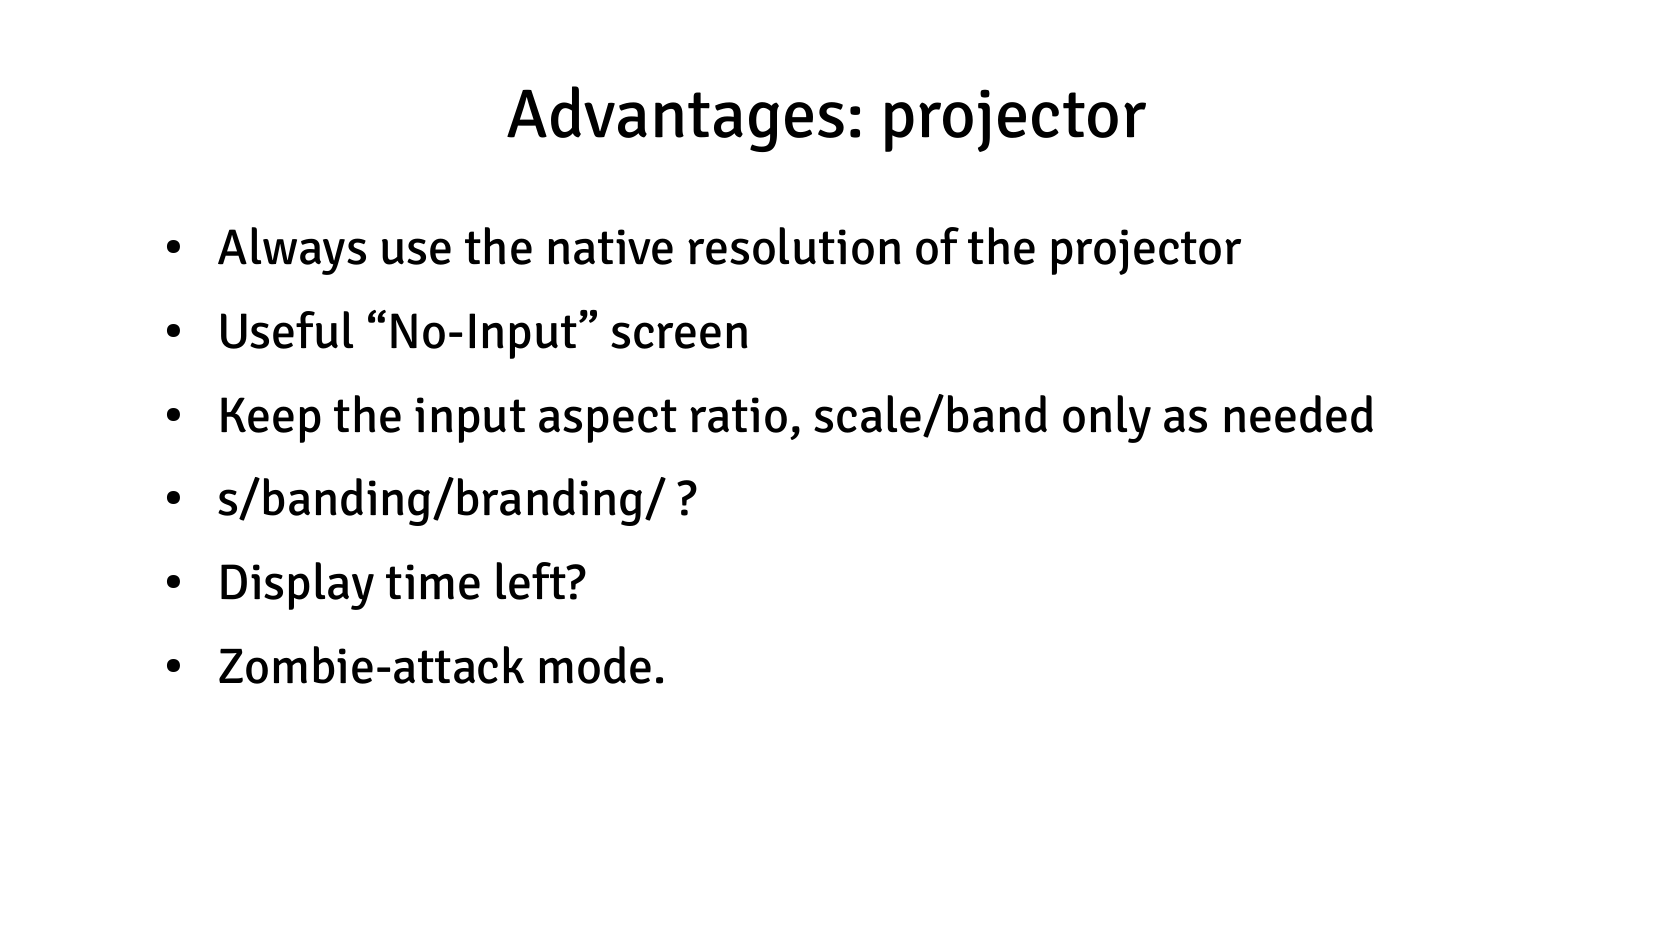

# Advantages: projector
Always use the native resolution of the projector
Useful “No-Input” screen
Keep the input aspect ratio, scale/band only as needed
s/banding/branding/ ?
Display time left?
Zombie-attack mode.